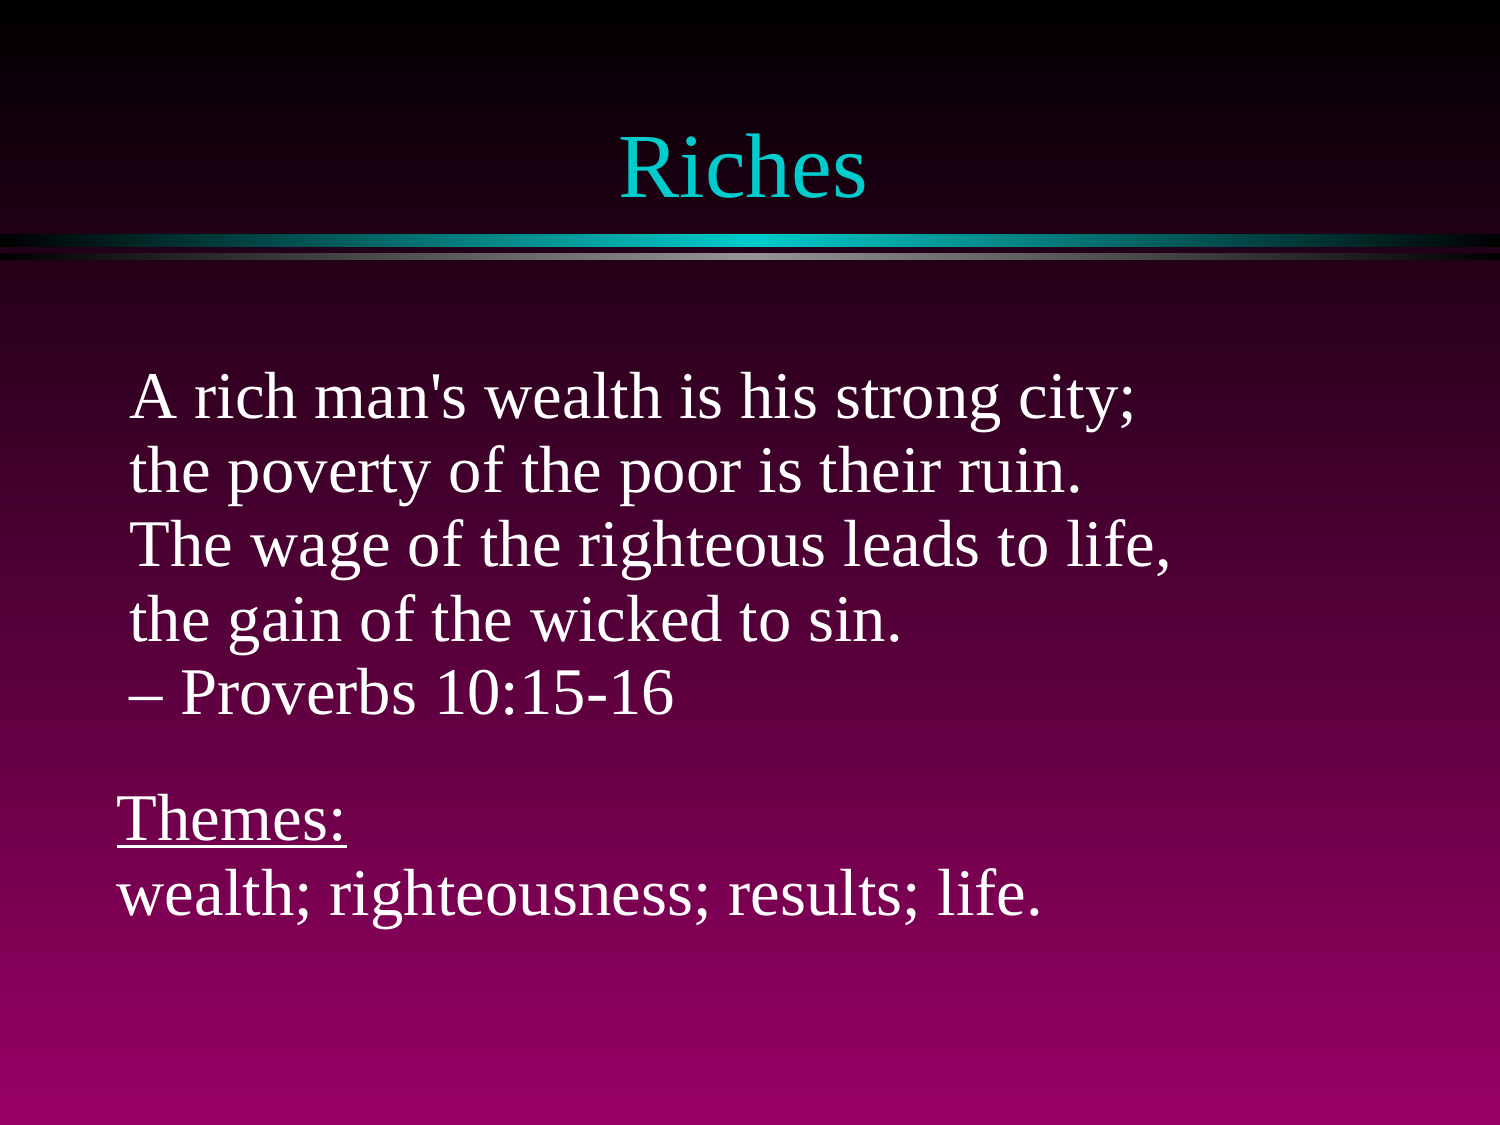

# Riches
A rich man's wealth is his strong city;
the poverty of the poor is their ruin.
The wage of the righteous leads to life,
the gain of the wicked to sin.
– Proverbs 10:15-16
Themes:
wealth; righteousness; results; life.